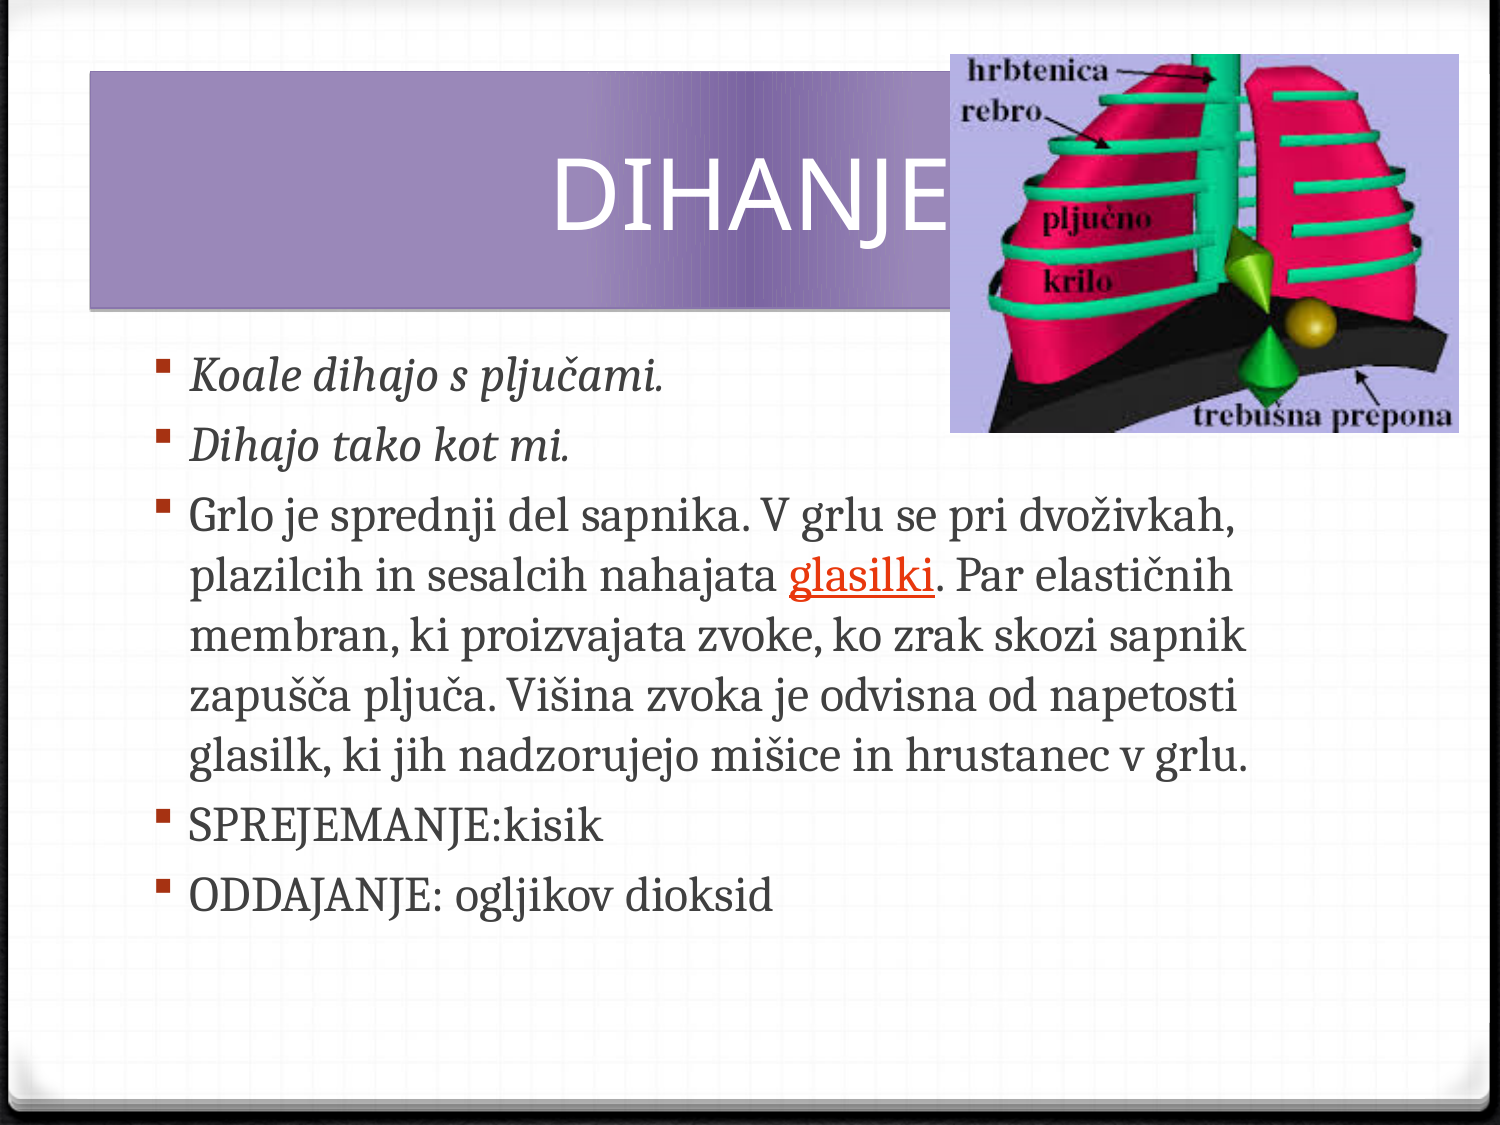

# DIHANJE
Koale dihajo s pljučami.
Dihajo tako kot mi.
Grlo je sprednji del sapnika. V grlu se pri dvoživkah, plazilcih in sesalcih nahajata glasilki. Par elastičnih membran, ki proizvajata zvoke, ko zrak skozi sapnik zapušča pljuča. Višina zvoka je odvisna od napetosti glasilk, ki jih nadzorujejo mišice in hrustanec v grlu.
SPREJEMANJE:kisik
ODDAJANJE: ogljikov dioksid